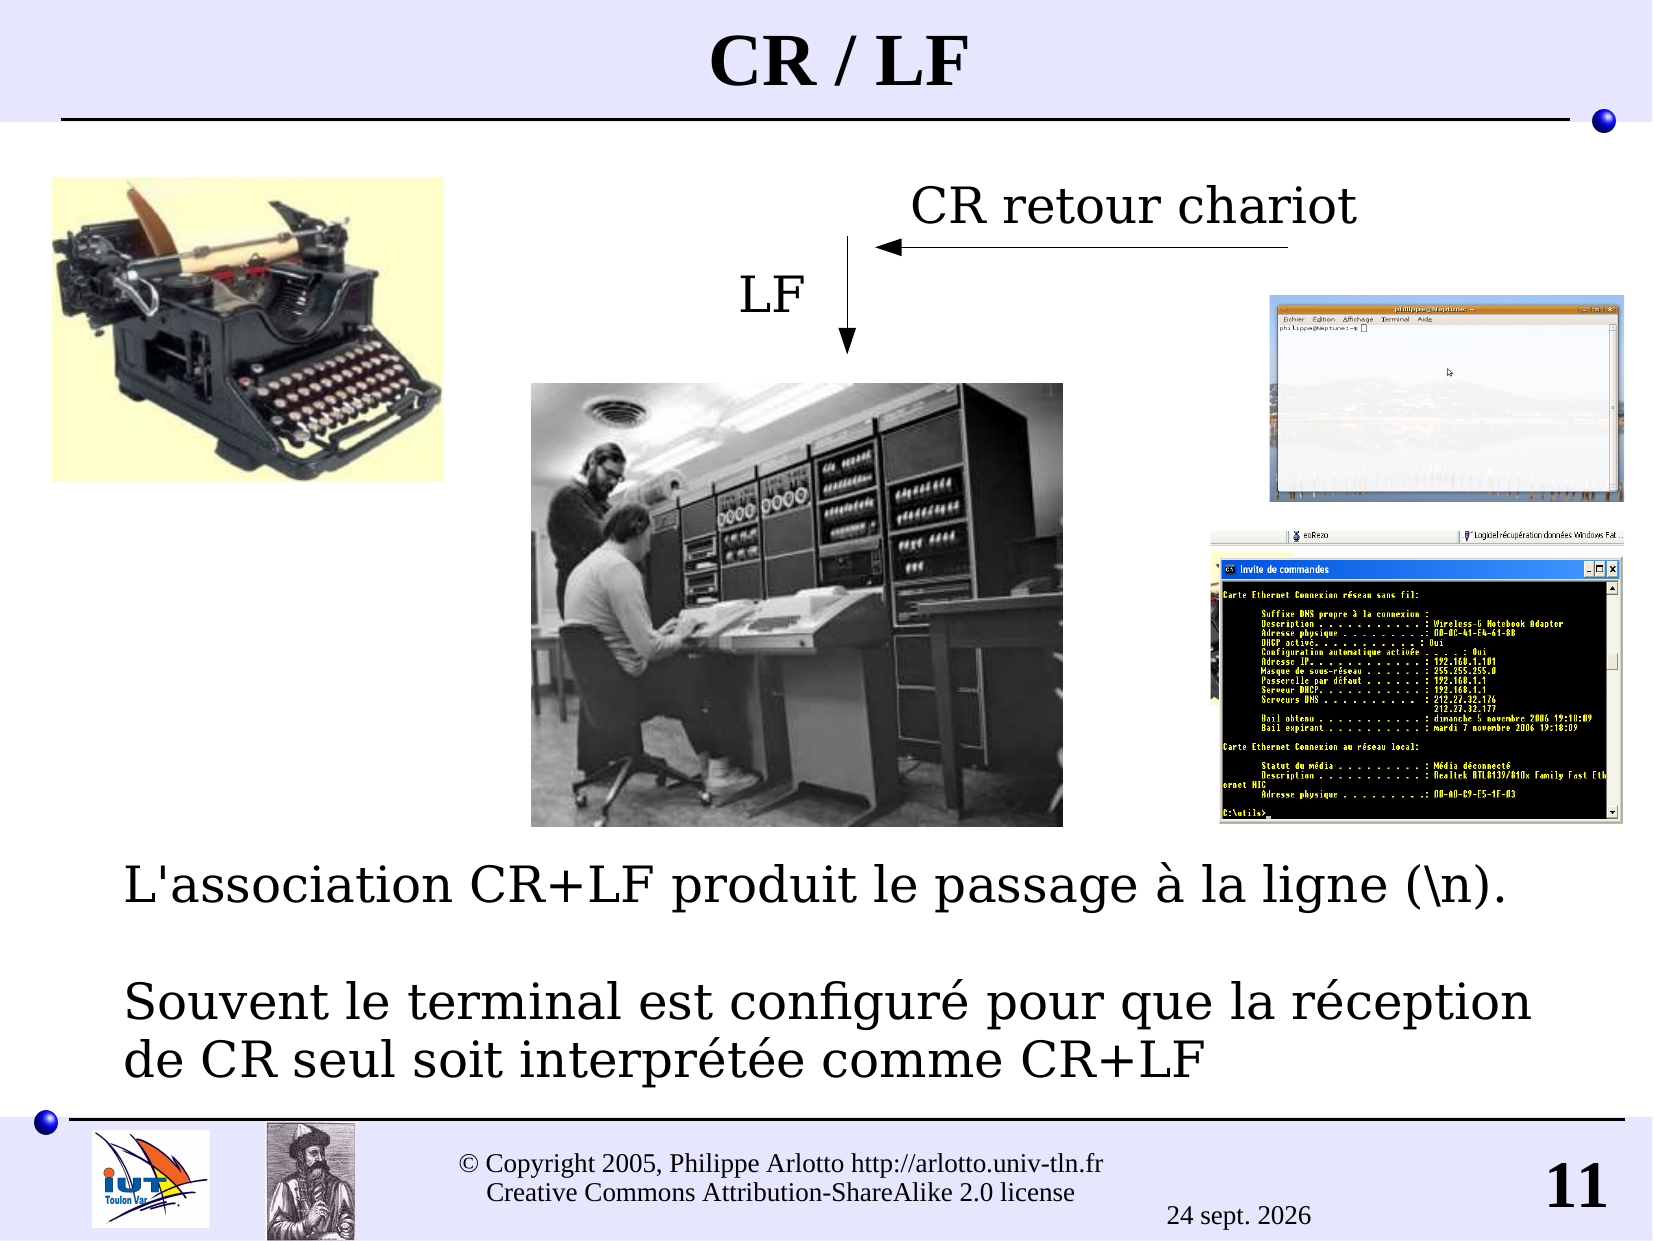

# CR / LF
CR retour chariot
LF
L'association CR+LF produit le passage à la ligne (\n).
Souvent le terminal est configuré pour que la réception
de CR seul soit interprétée comme CR+LF